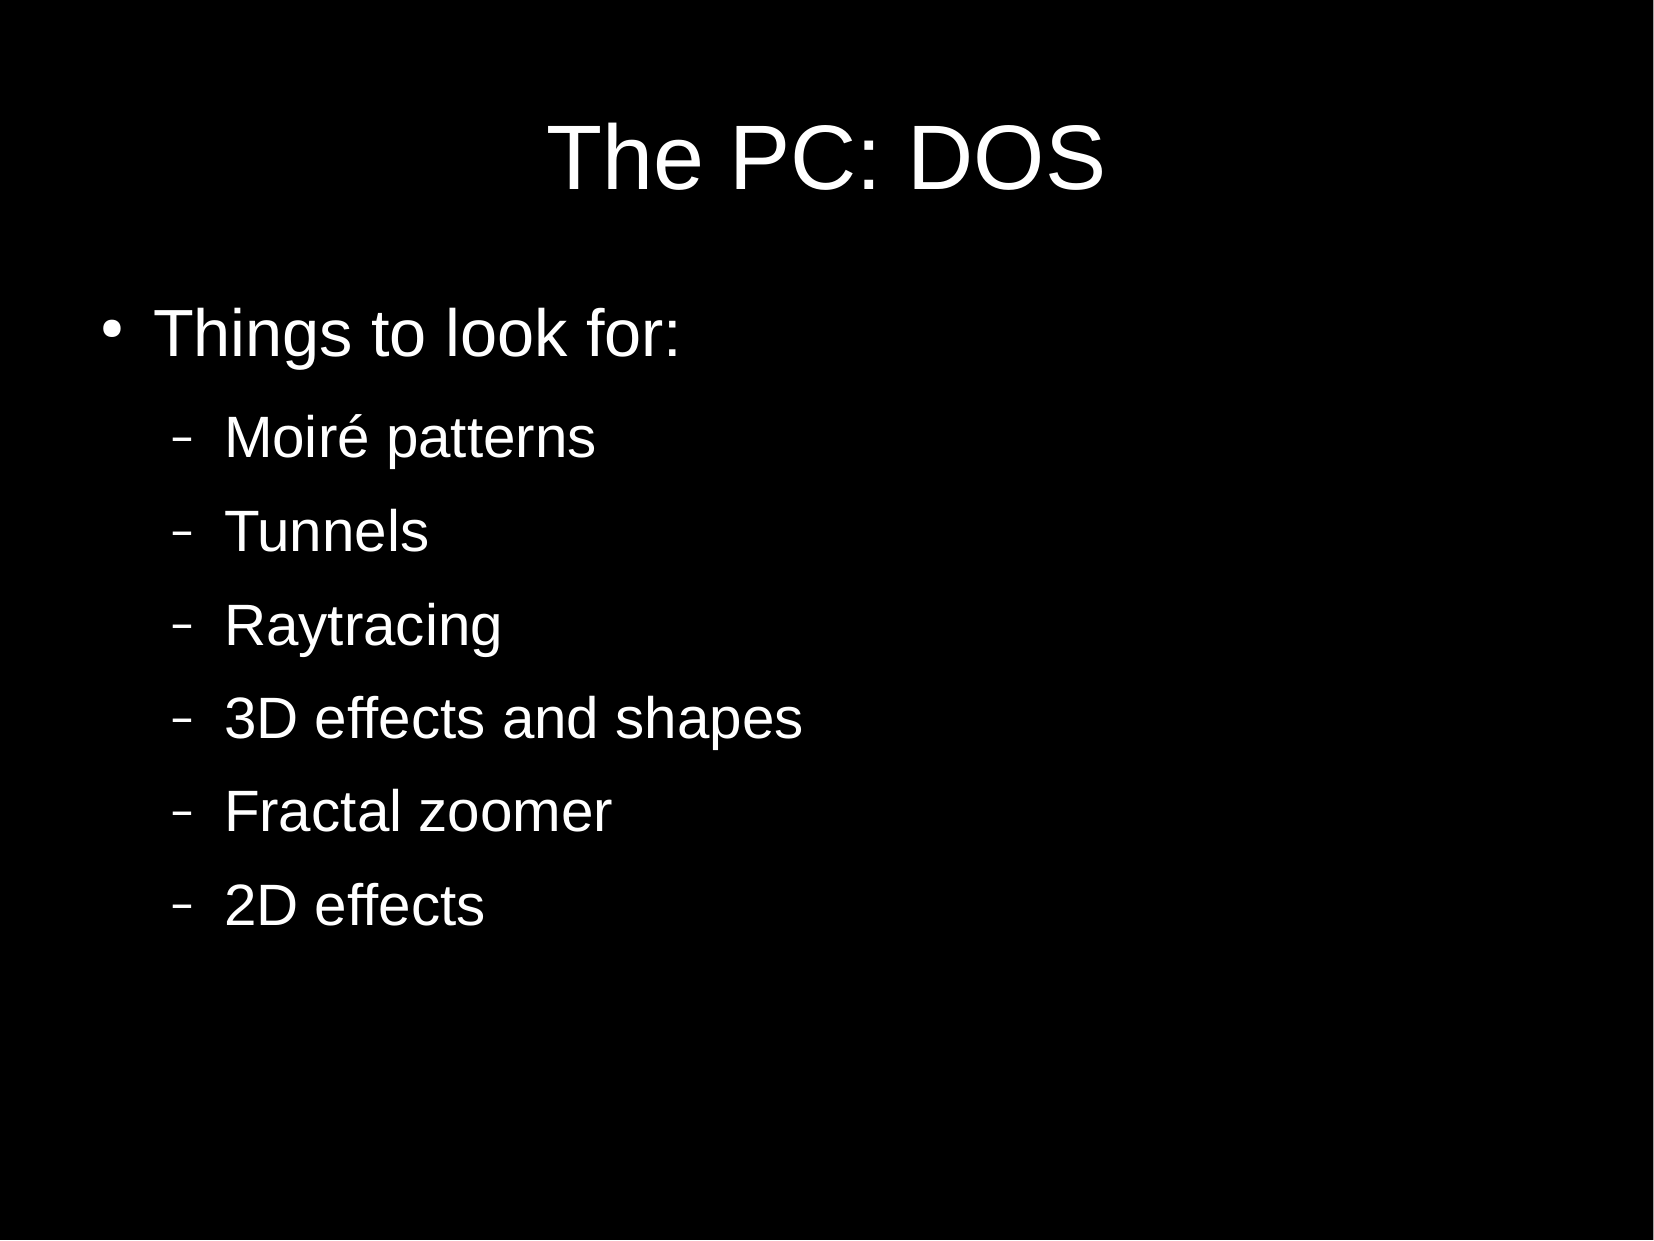

# The PC: DOS
Things to look for:
Moiré patterns
Tunnels
Raytracing
3D effects and shapes
Fractal zoomer
2D effects